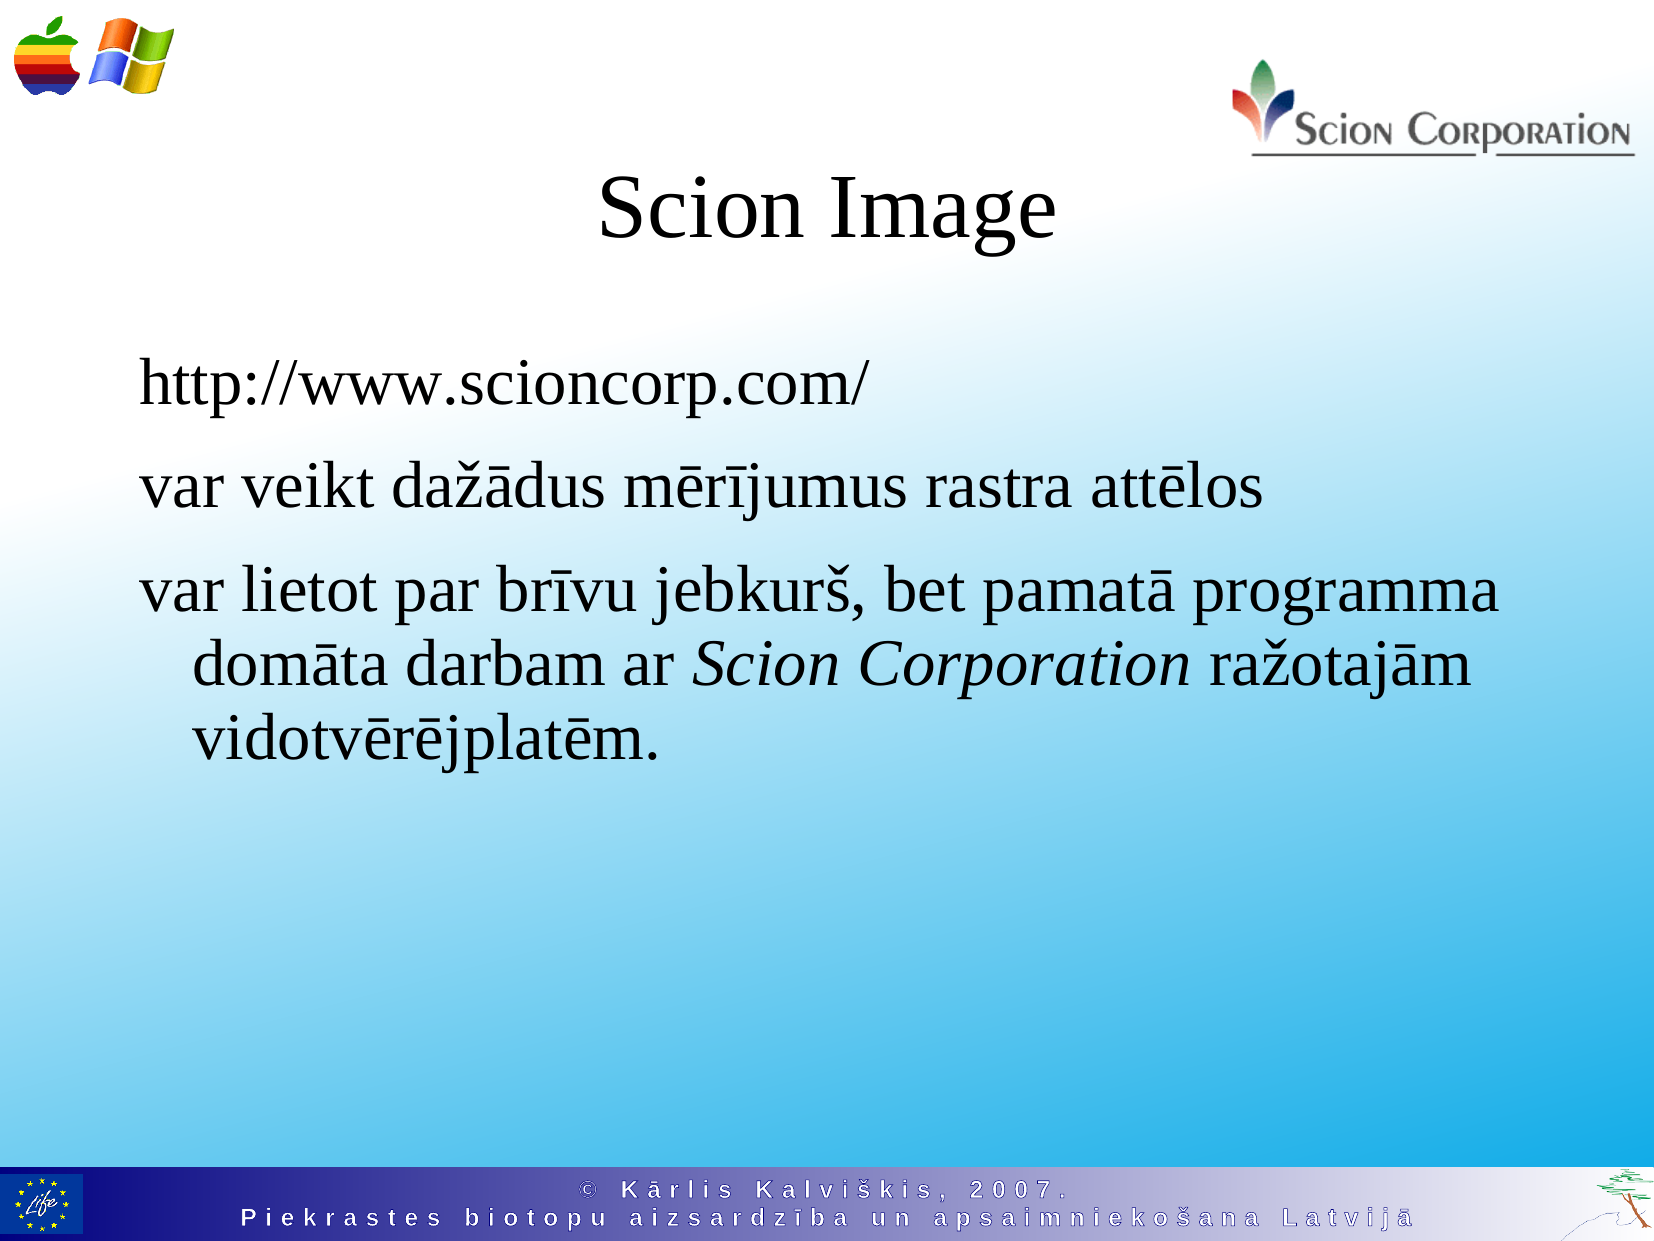

# Scion Image
http://www.scioncorp.com/
var veikt dažādus mērījumus rastra attēlos
var lietot par brīvu jebkurš, bet pamatā programma domāta darbam ar Scion Corporation ražotajām vidotvērējplatēm.